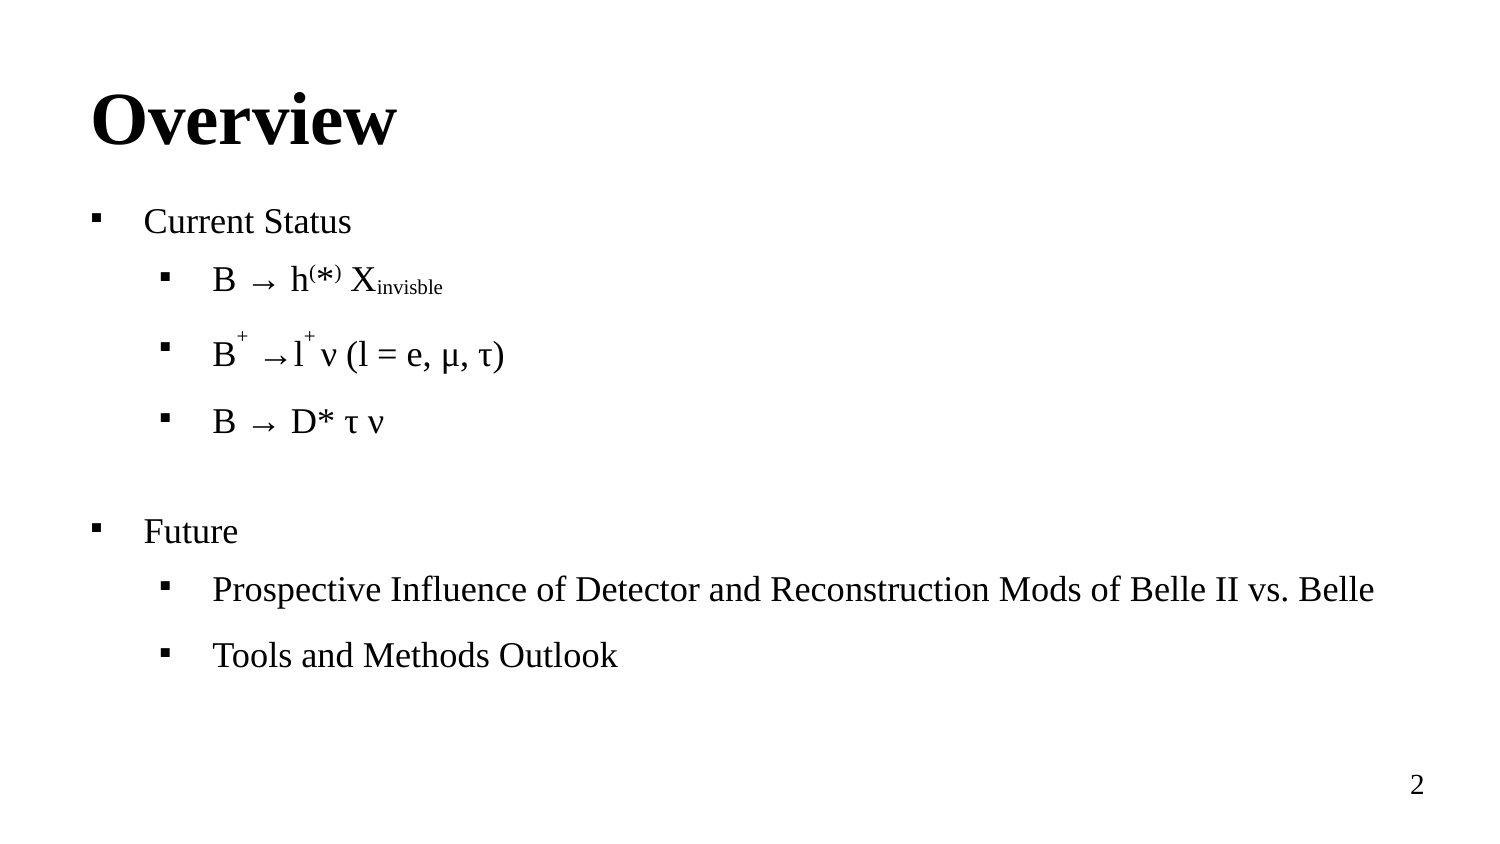

# Overview
Current Status
B → h(*) Xinvisble
B+ →l+ ν (l = e, μ, τ)
B → D* τ ν
Future
Prospective Influence of Detector and Reconstruction Mods of Belle II vs. Belle
Tools and Methods Outlook
2